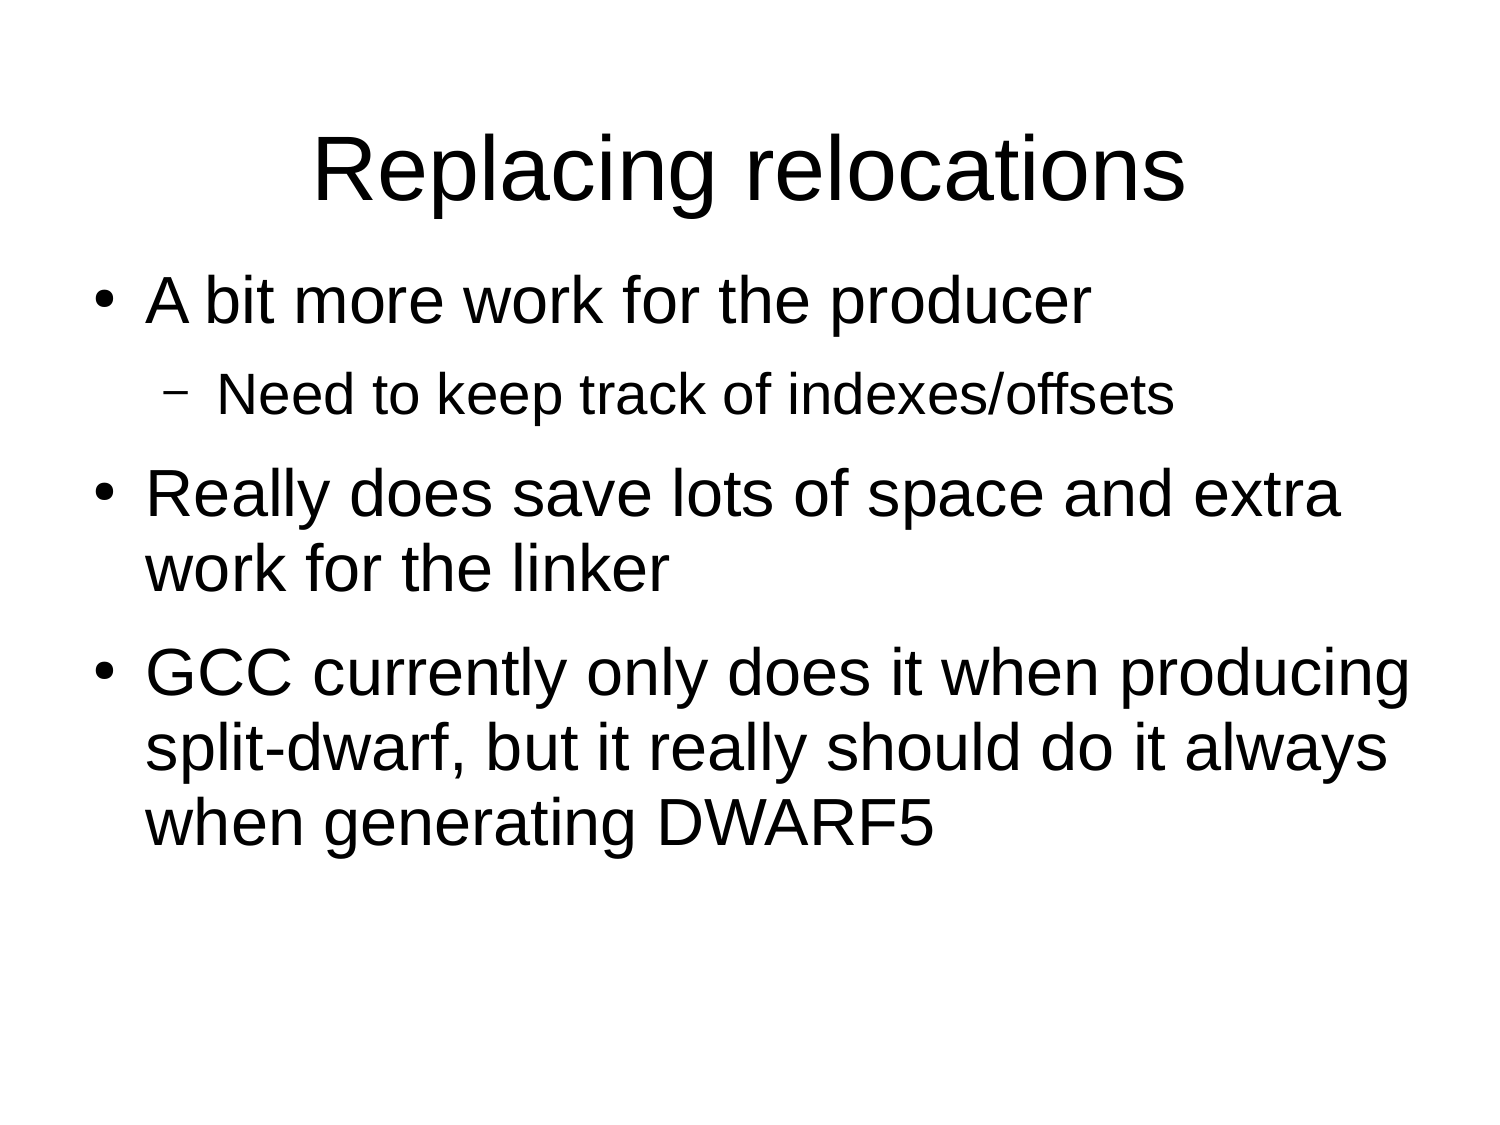

# Replacing relocations
A bit more work for the producer
Need to keep track of indexes/offsets
Really does save lots of space and extra work for the linker
GCC currently only does it when producing split-dwarf, but it really should do it always when generating DWARF5